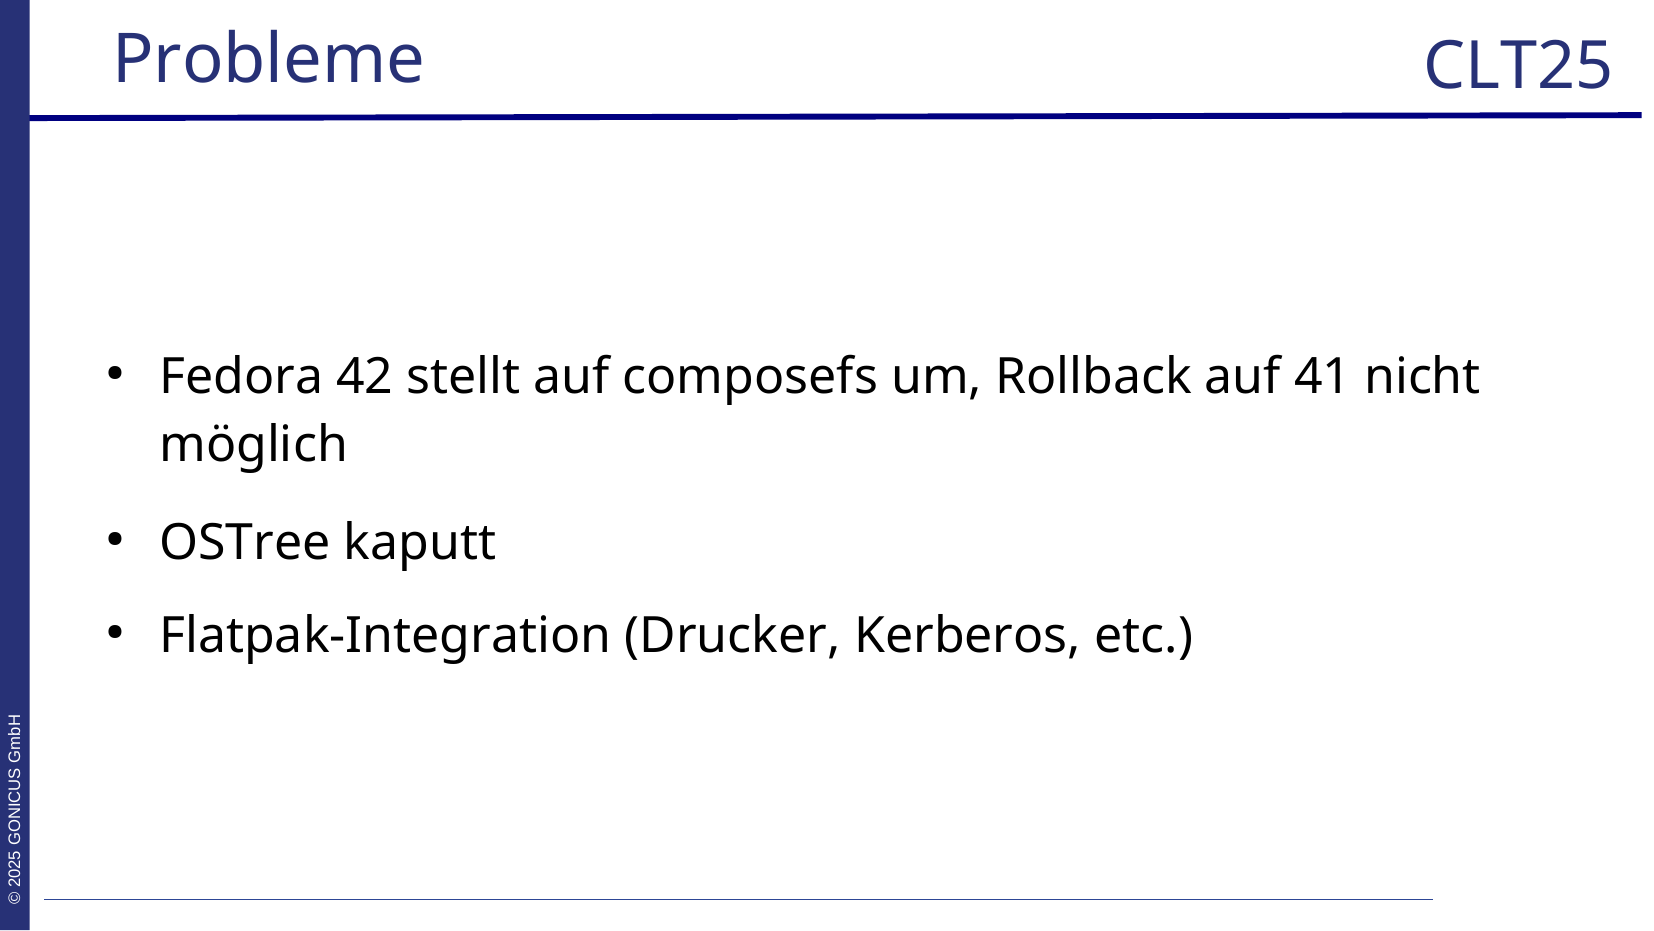

# Probleme
Fedora 42 stellt auf composefs um, Rollback auf 41 nicht möglich
OSTree kaputt
Flatpak-Integration (Drucker, Kerberos, etc.)